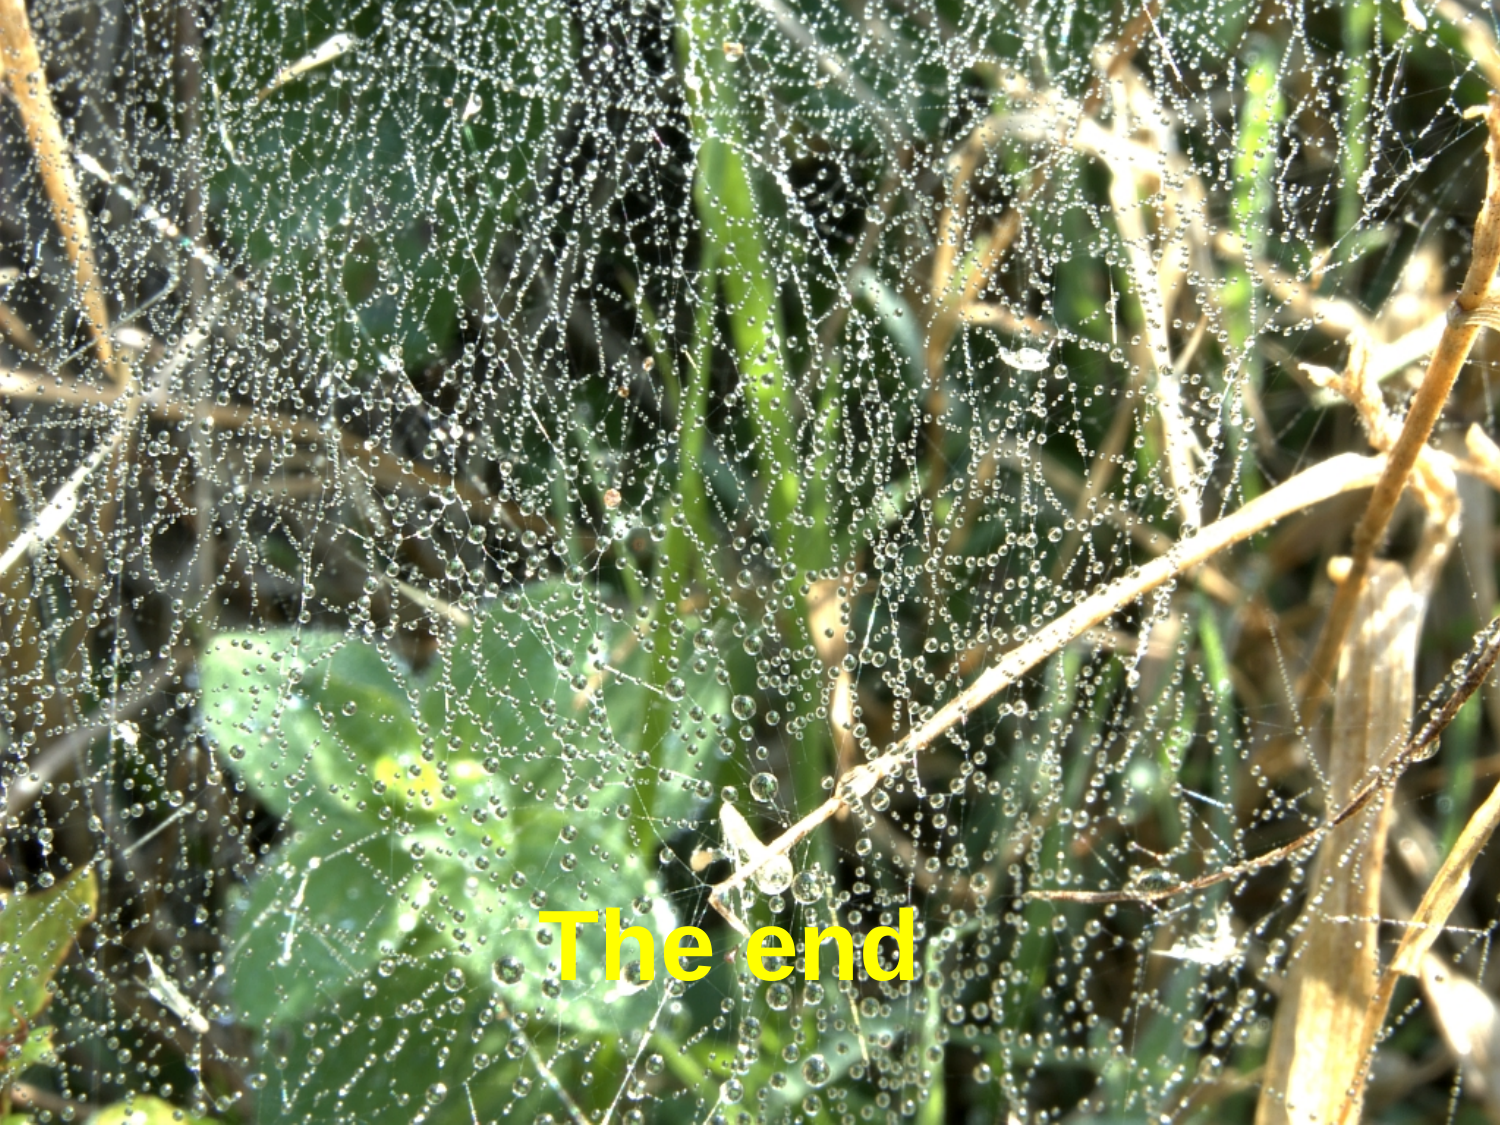

Morning in the forest ...
The end